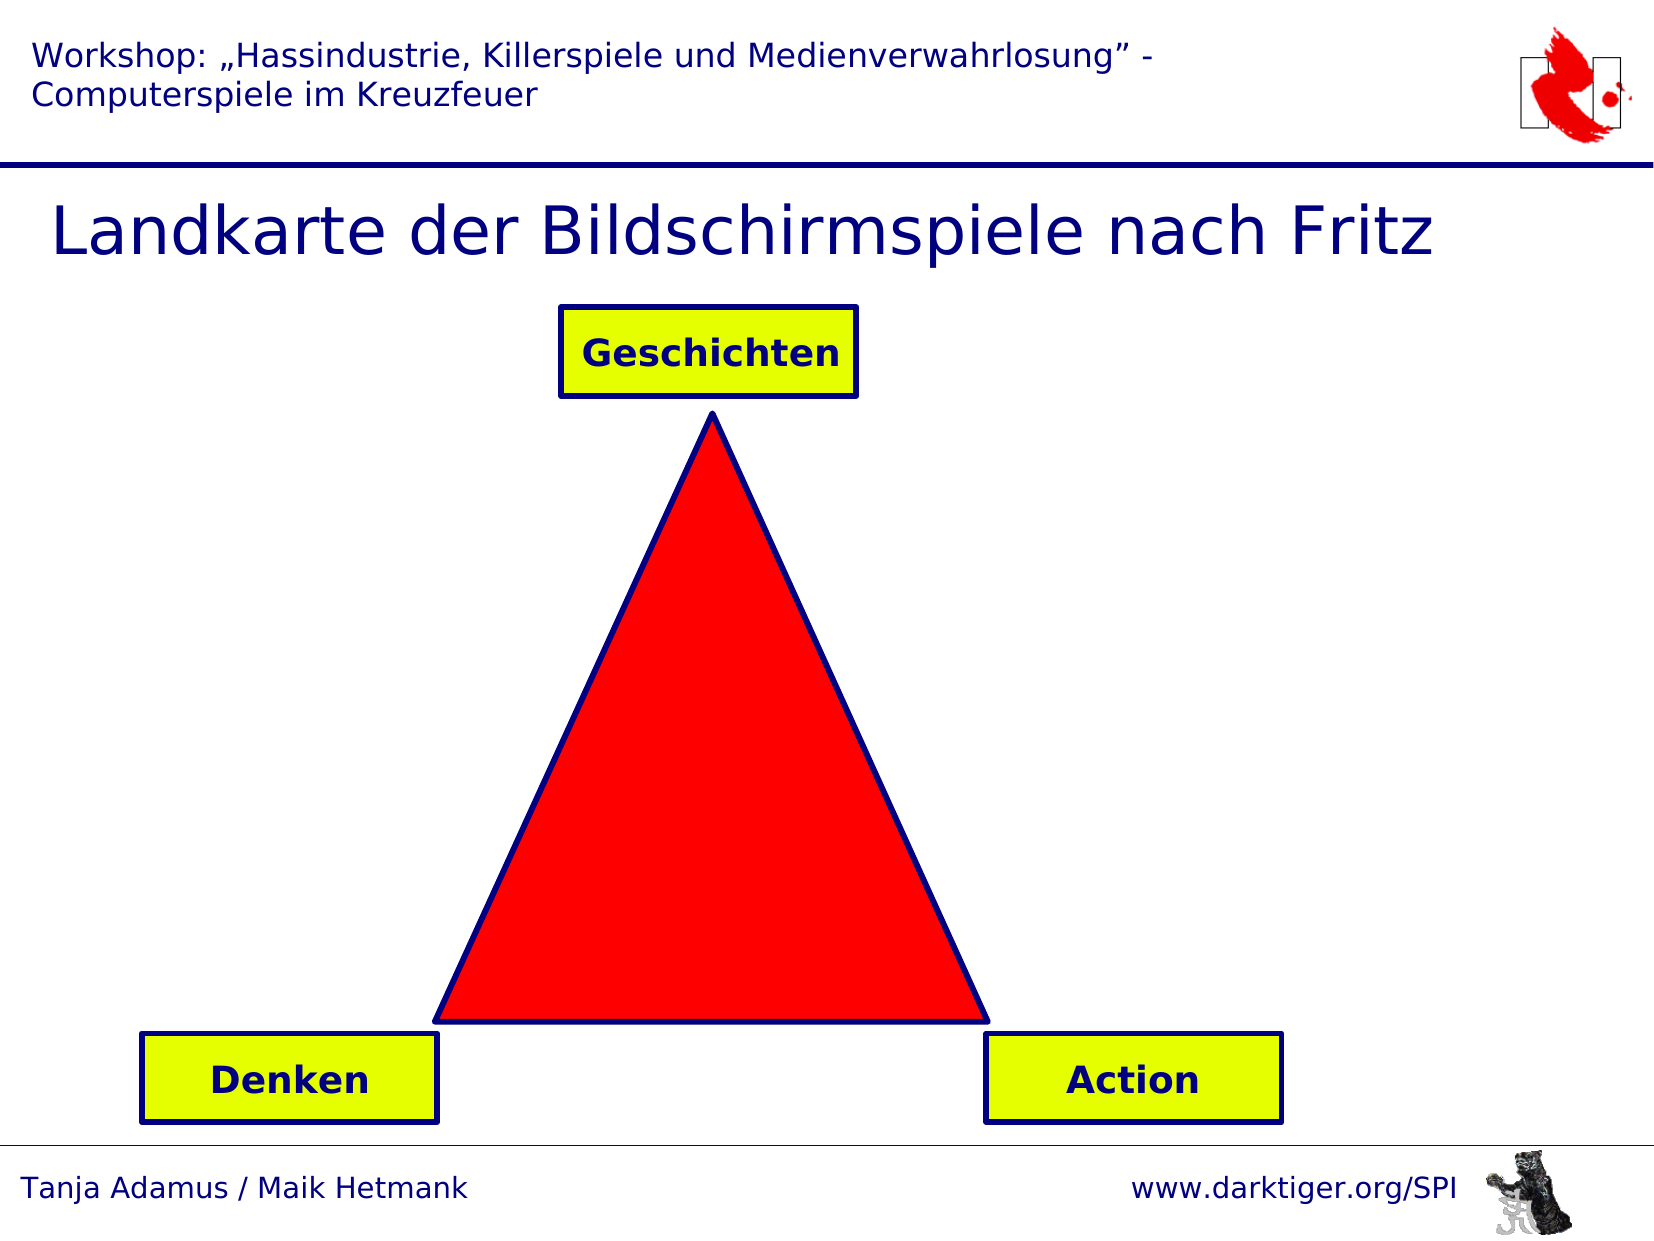

Workshop: „Hassindustrie, Killerspiele und Medienverwahrlosung” - Computerspiele im Kreuzfeuer
Landkarte der Bildschirmspiele nach Fritz
Geschichten
Denken
Action